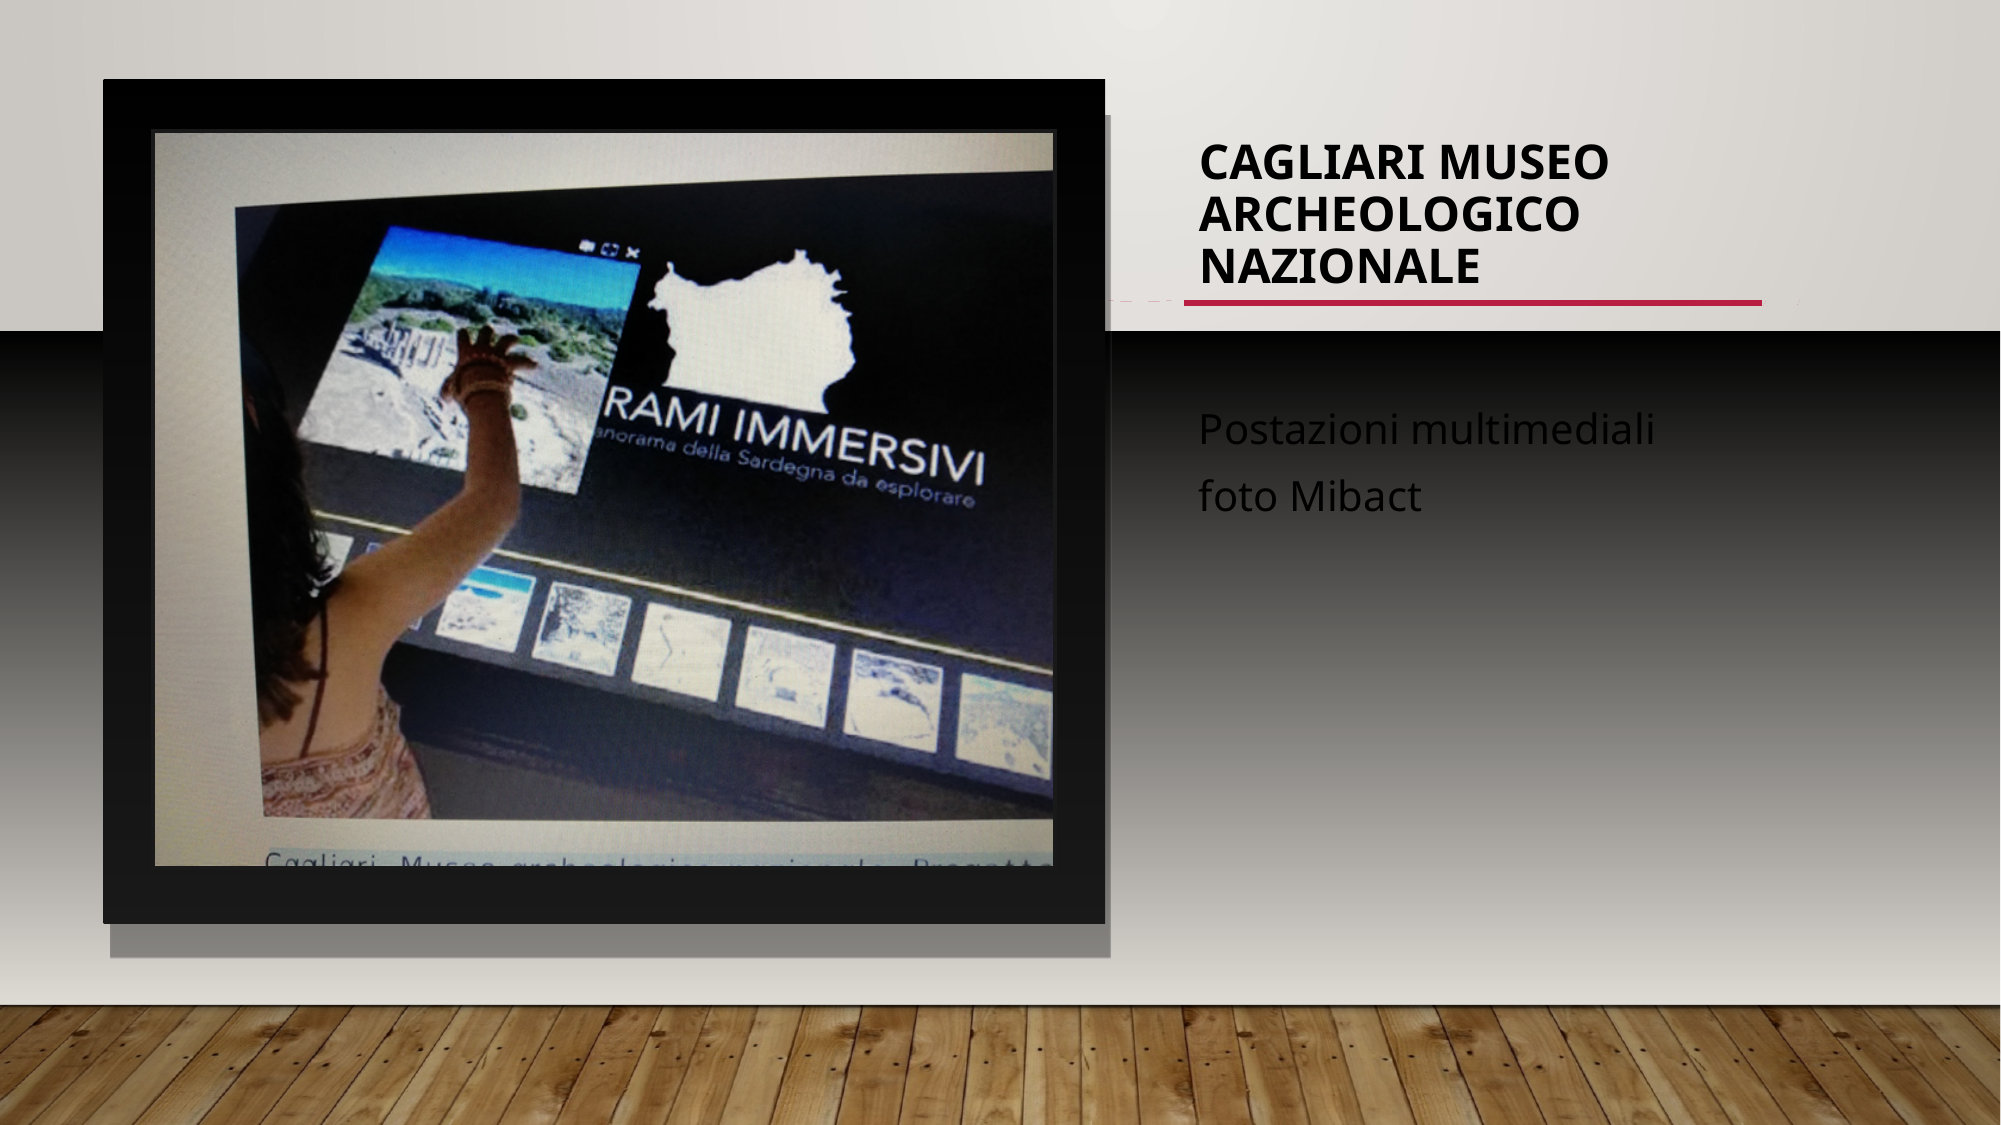

# cagliari museo archeologico nazionale
Postazioni multimediali
foto Mibact
c